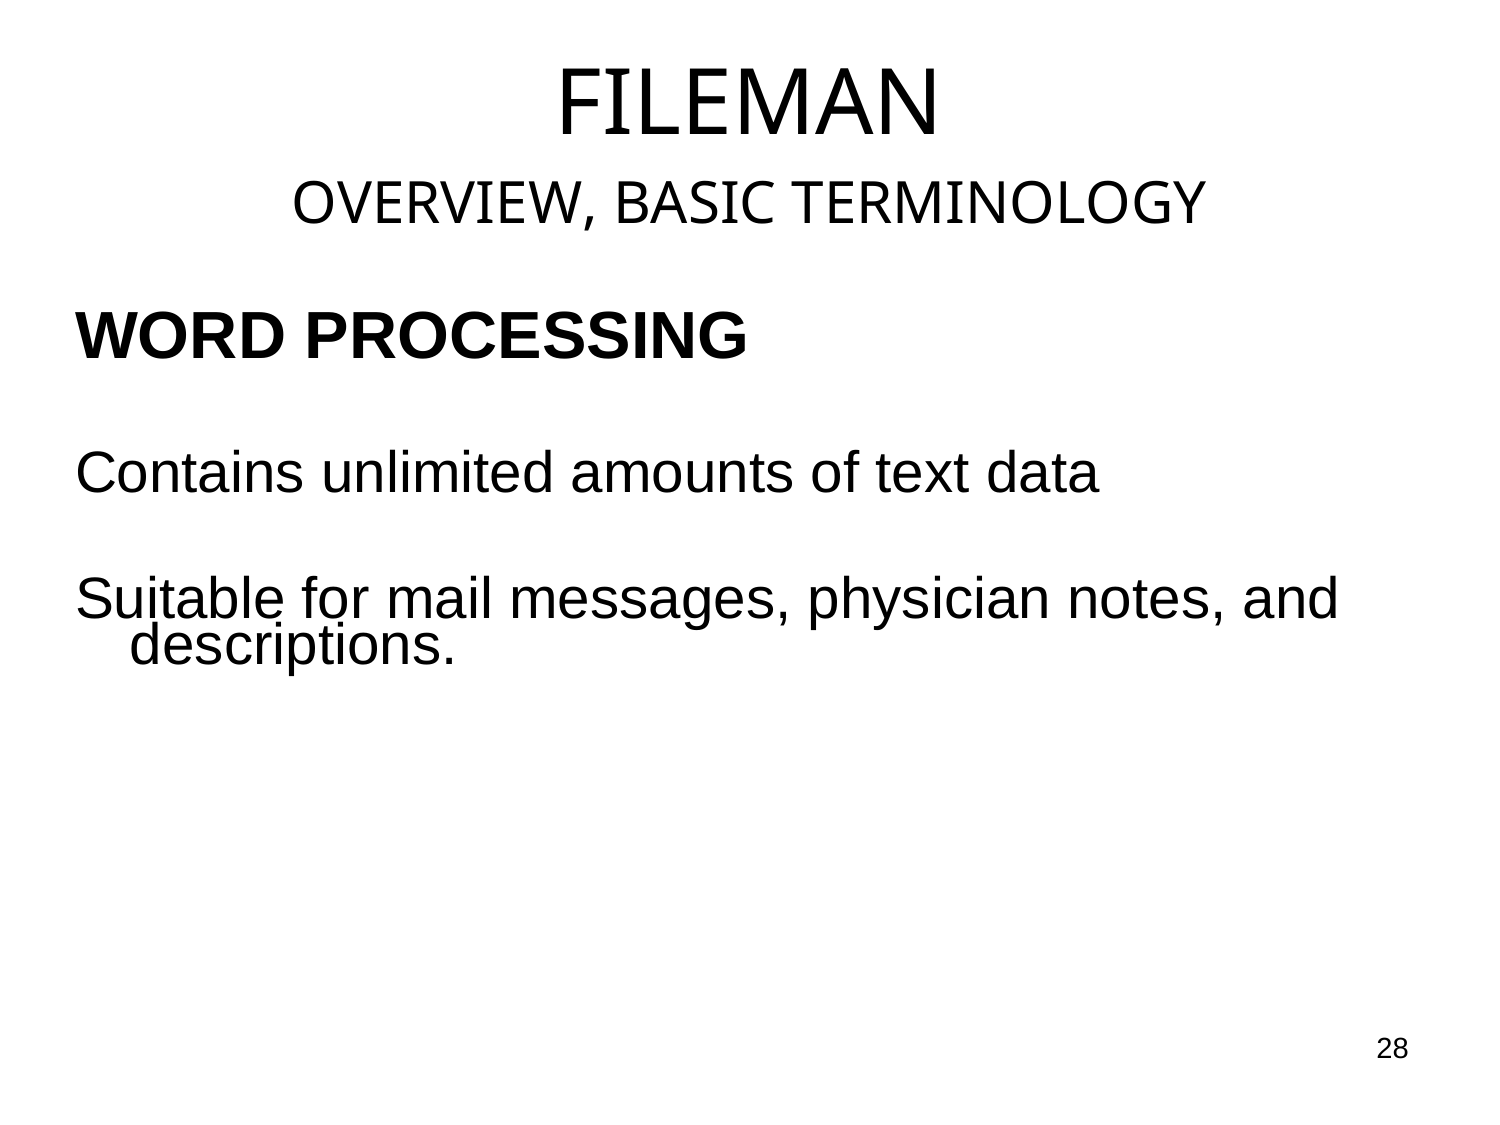

# FILEMAN OVERVIEW, BASIC TERMINOLOGY
WORD PROCESSING
Contains unlimited amounts of text data
Suitable for mail messages, physician notes, and descriptions.
28